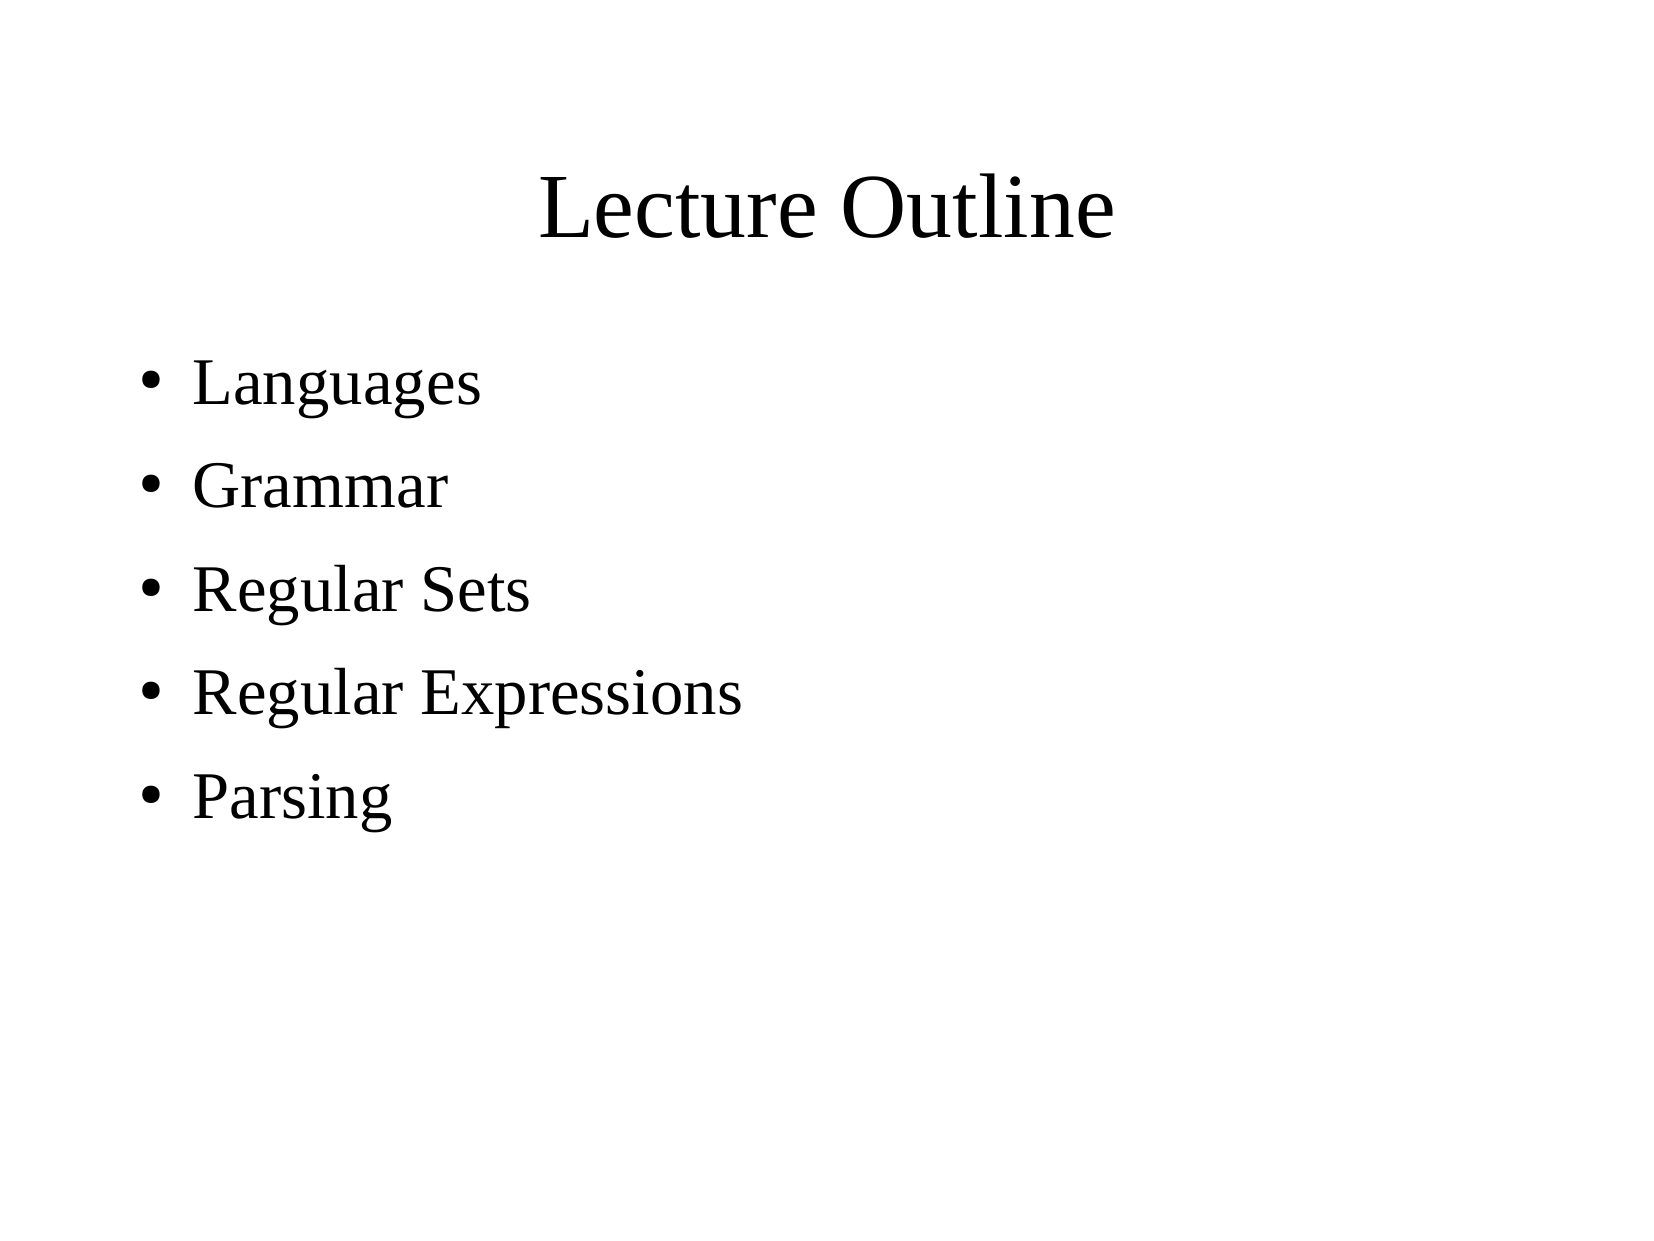

# Lecture Outline
Languages
Grammar
Regular Sets
Regular Expressions
Parsing